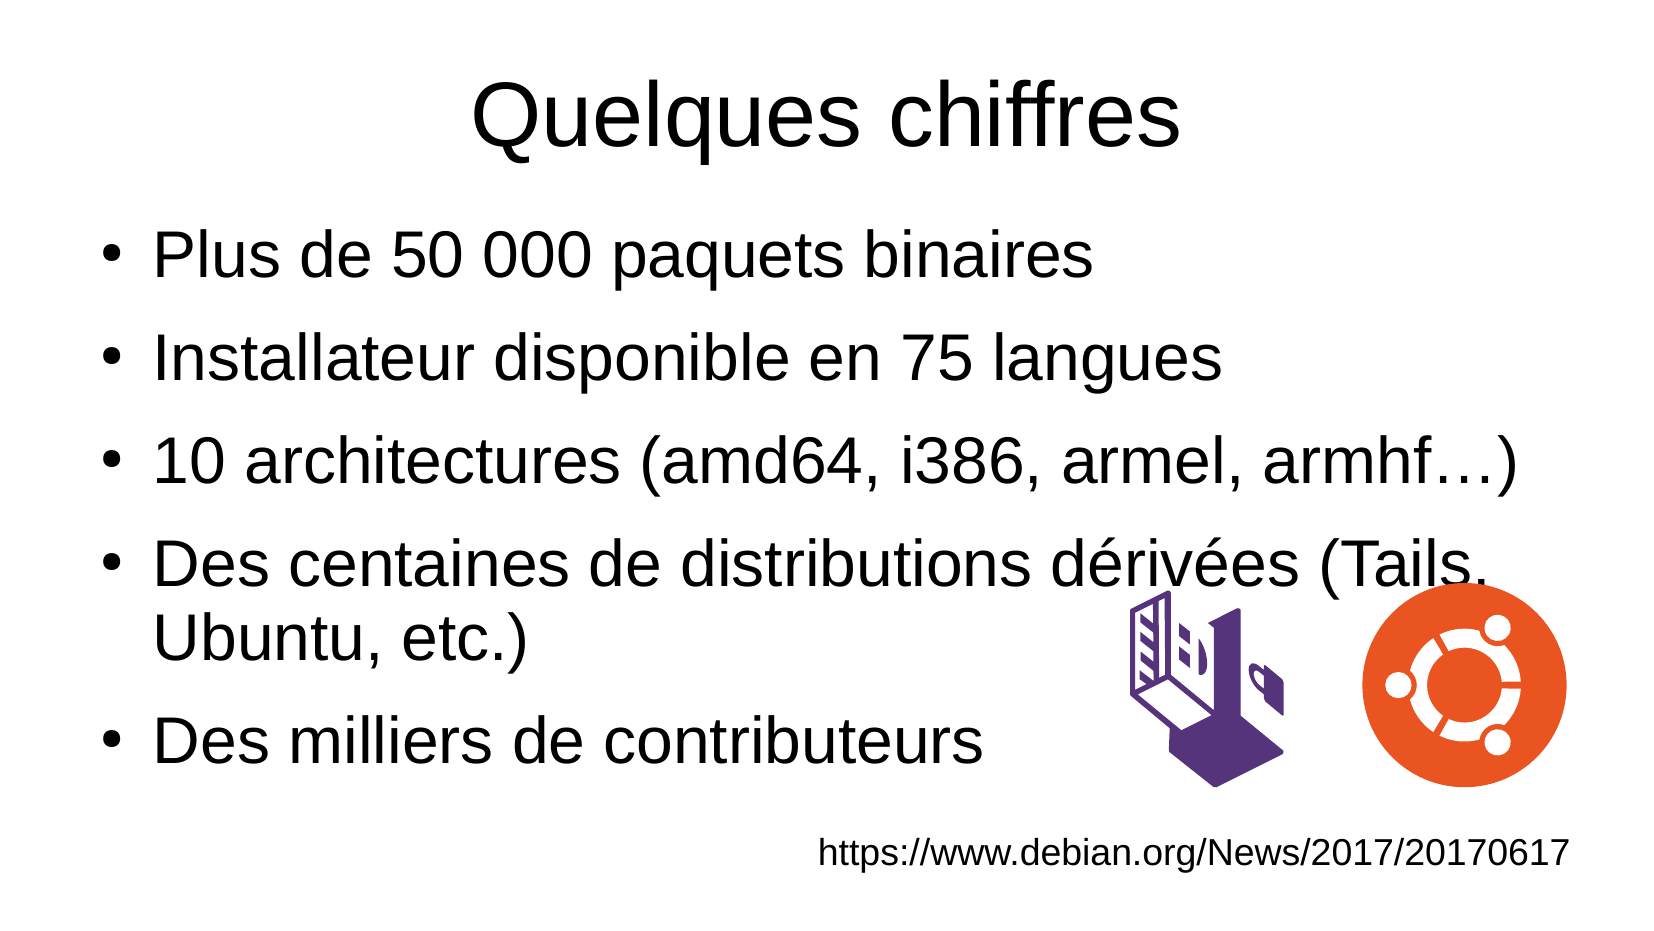

# Quelques chiffres
Plus de 50 000 paquets binaires
Installateur disponible en 75 langues
10 architectures (amd64, i386, armel, armhf…)
Des centaines de distributions dérivées (Tails, Ubuntu, etc.)
Des milliers de contributeurs
https://www.debian.org/News/2017/20170617